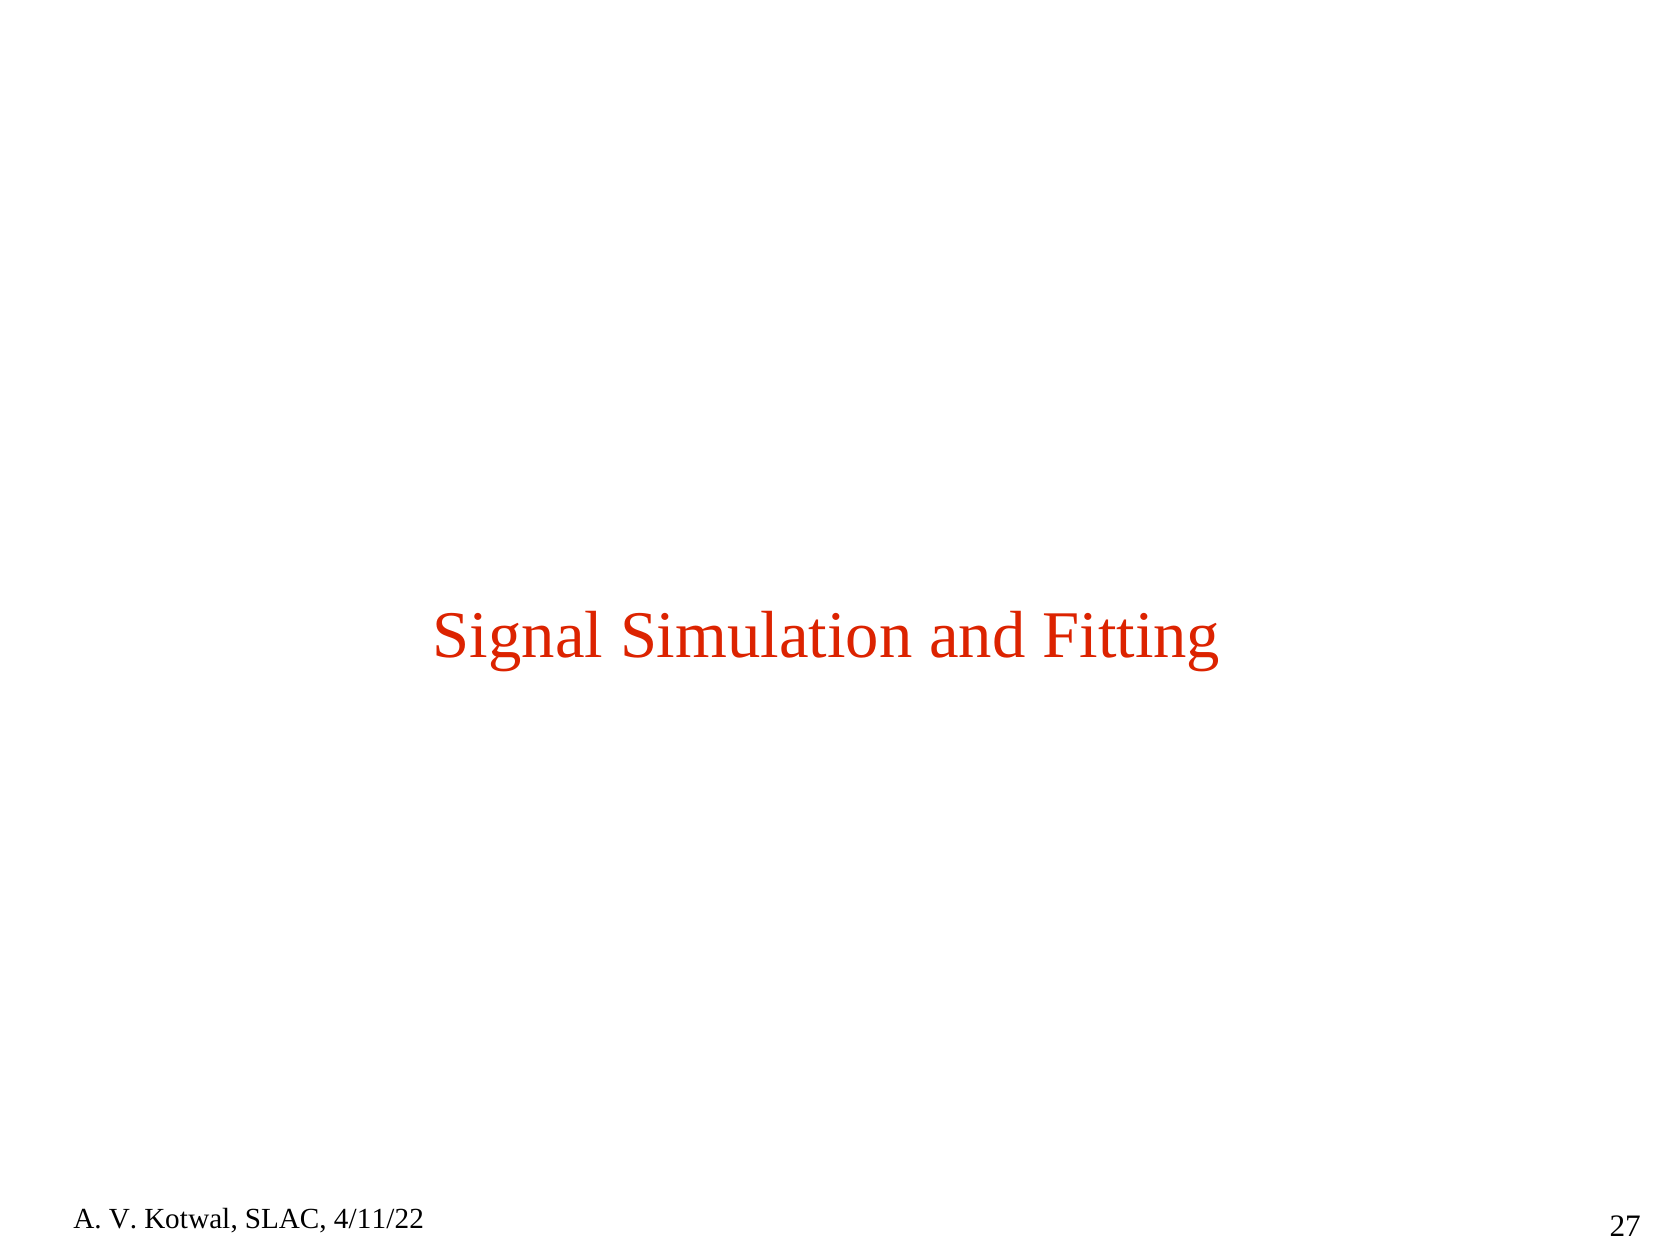

# Signal Simulation and Fitting
A. V. Kotwal, SLAC, 4/11/22